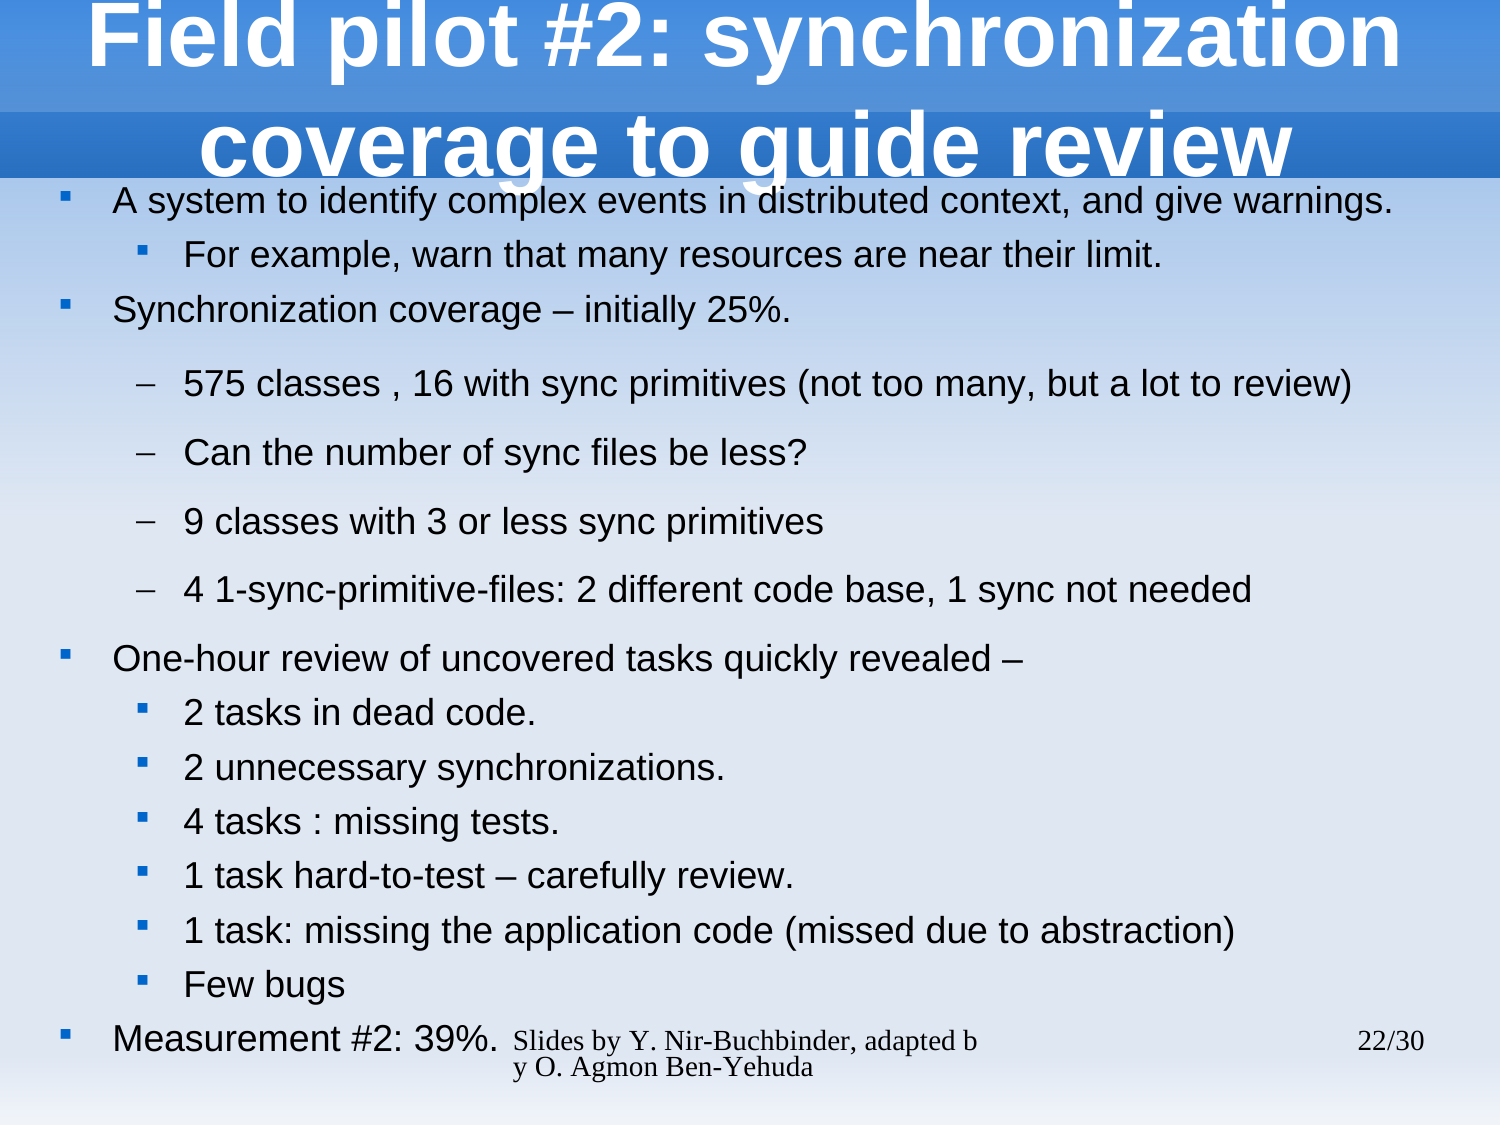

# Field pilot #2: synchronization coverage to guide review
A system to identify complex events in distributed context, and give warnings.
For example, warn that many resources are near their limit.
Synchronization coverage – initially 25%.
575 classes , 16 with sync primitives (not too many, but a lot to review)
Can the number of sync files be less?
9 classes with 3 or less sync primitives
4 1-sync-primitive-files: 2 different code base, 1 sync not needed
One-hour review of uncovered tasks quickly revealed –
2 tasks in dead code.
2 unnecessary synchronizations.
4 tasks : missing tests.
1 task hard-to-test – carefully review.
1 task: missing the application code (missed due to abstraction)
Few bugs
Measurement #2: 39%.
Slides by Y. Nir-Buchbinder, adapted by O. Agmon Ben-Yehuda
22